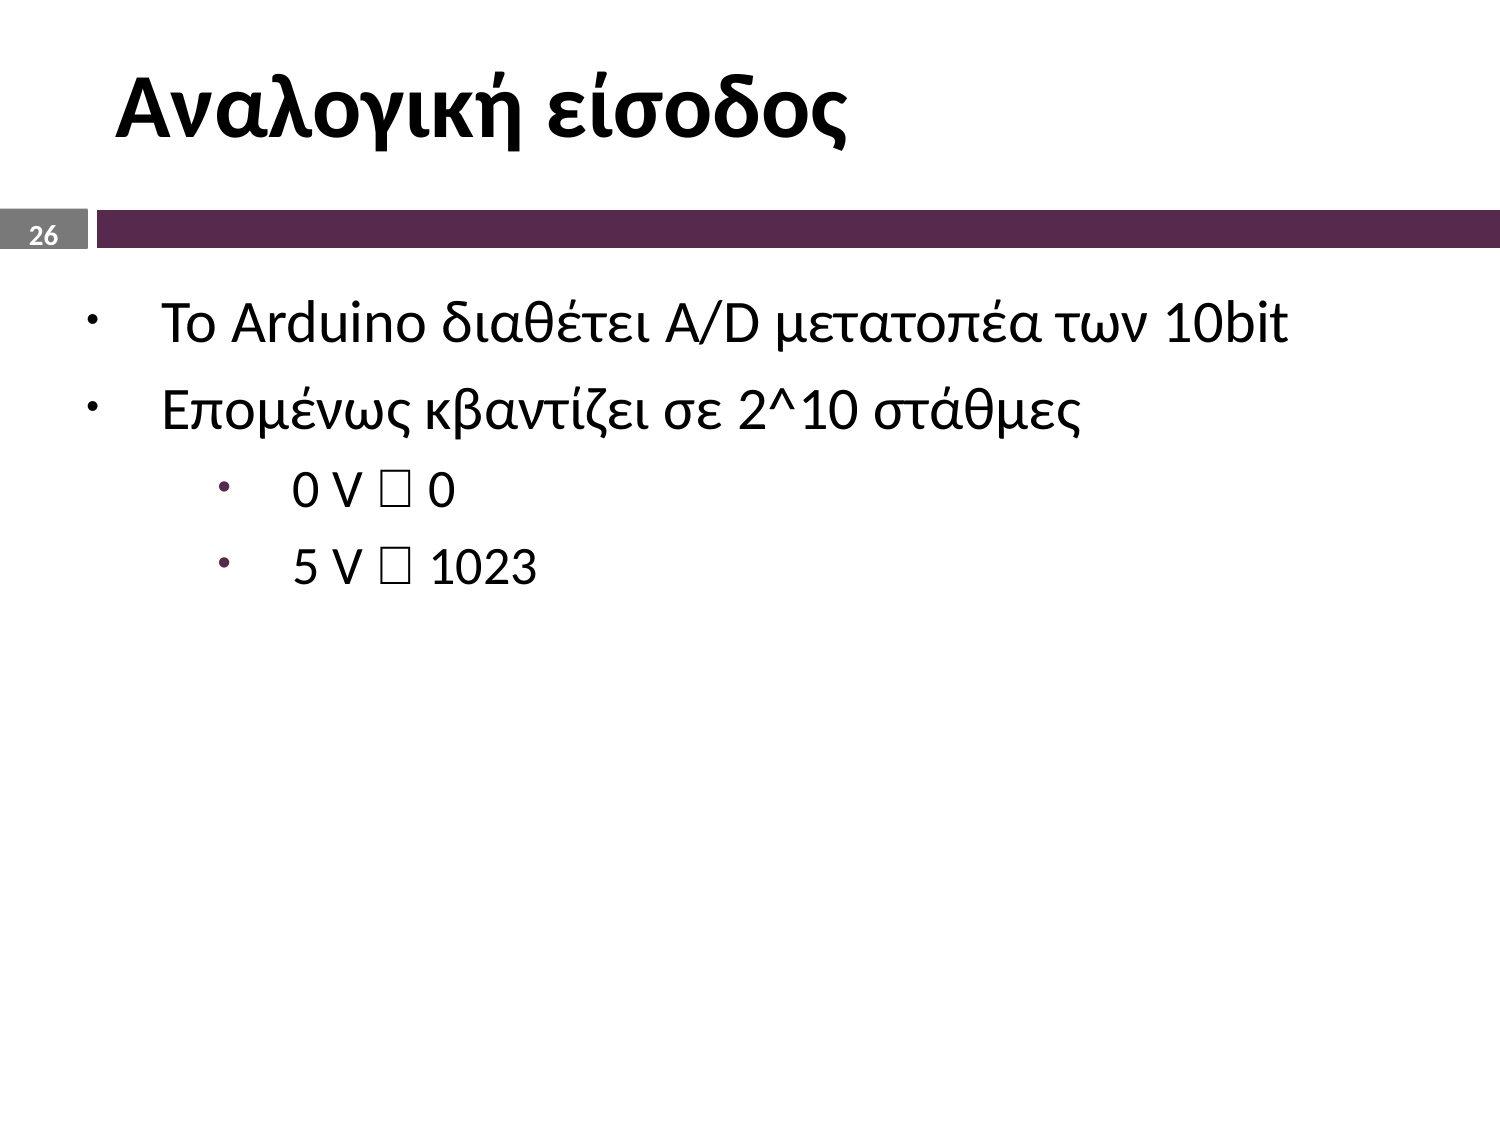

# Αναλογική είσοδος
Το Arduino διαθέτει A/D μετατοπέα των 10bit
Επομένως κβαντίζει σε 2^10 στάθμες
0 V  0
5 V  1023